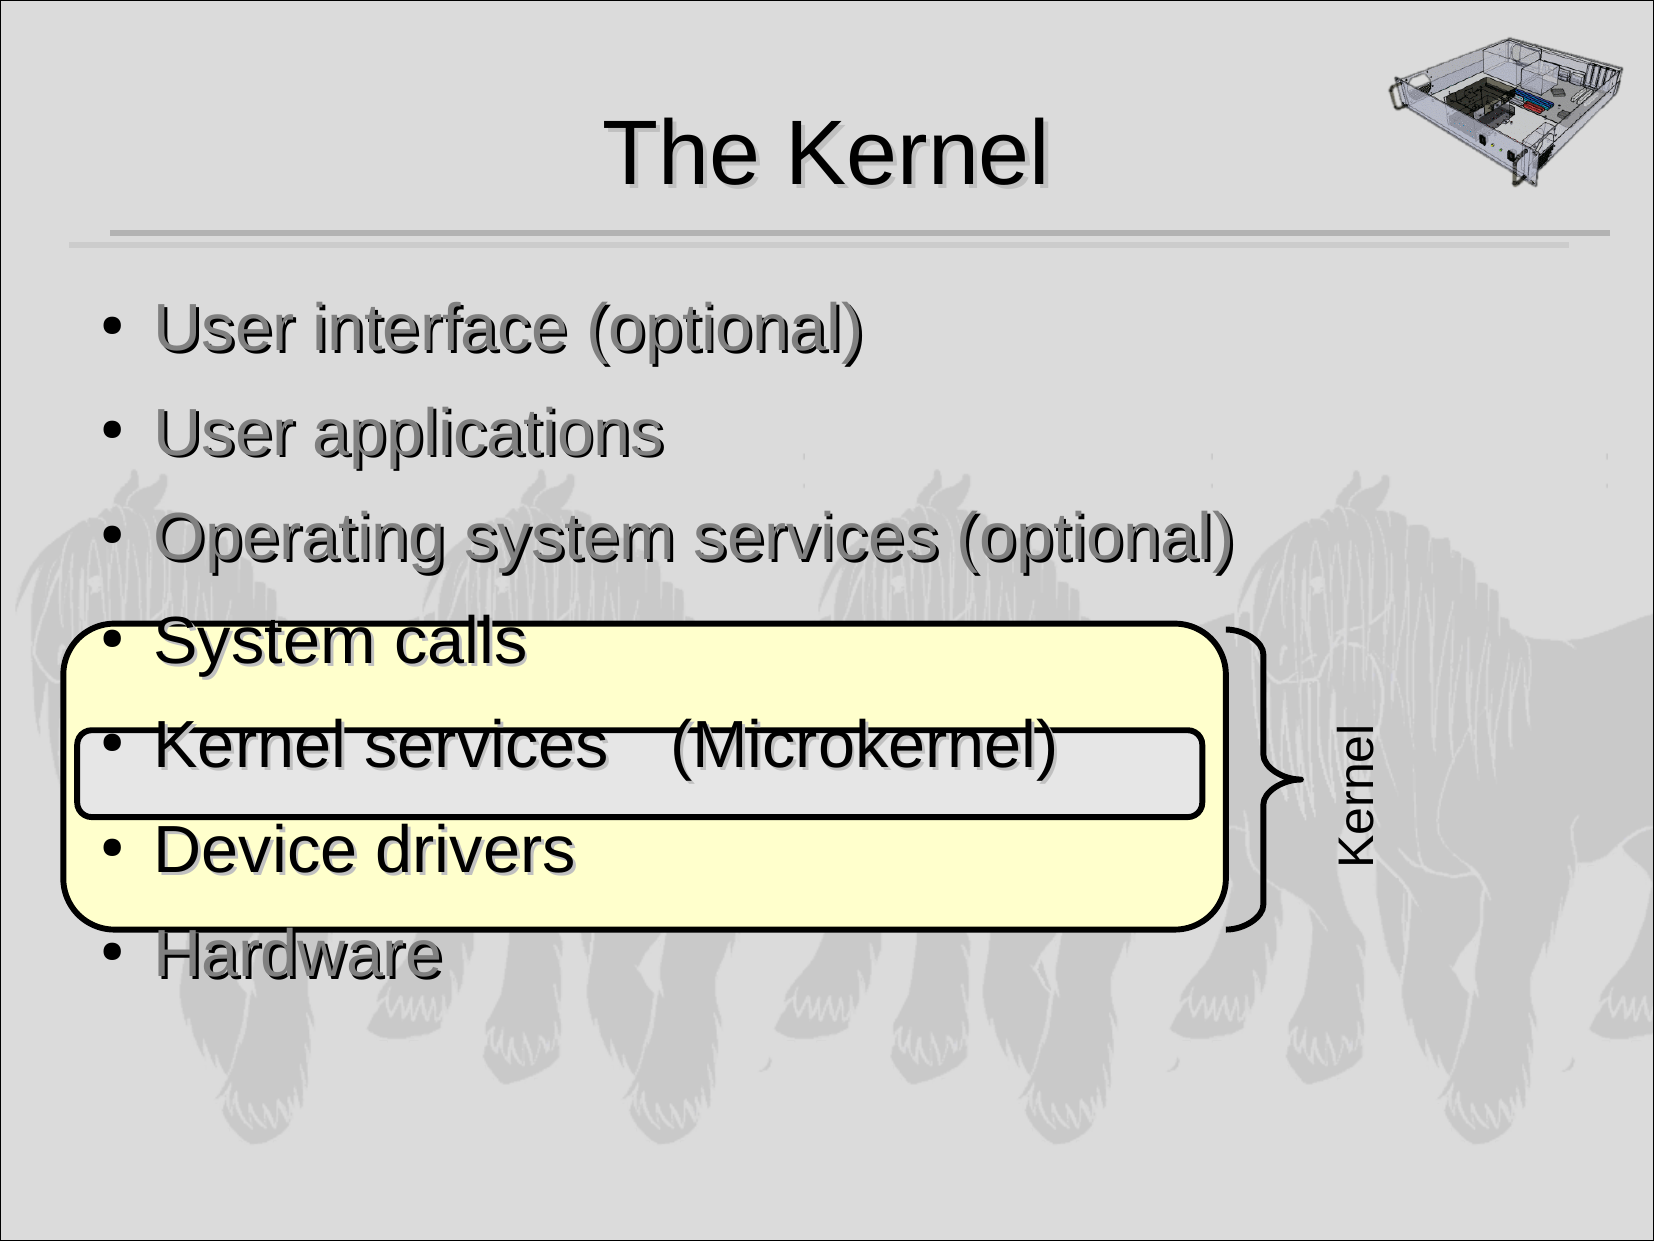

# The Kernel
User interface (optional)
User applications
Operating system services (optional)
System calls
Kernel services 	(Microkernel)
Device drivers
Hardware
Kernel